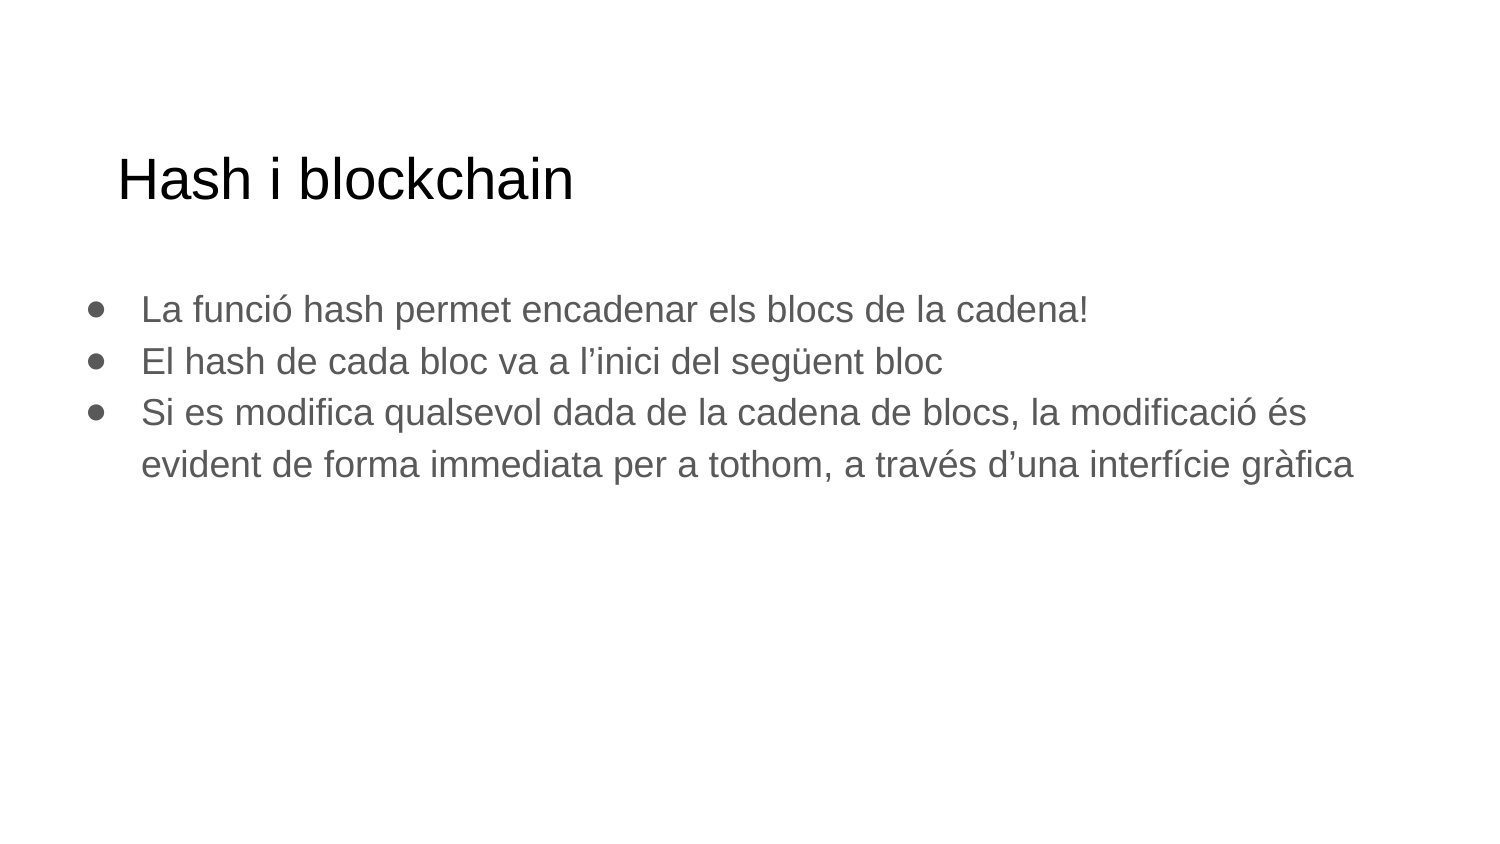

# Hash i blockchain
La funció hash permet encadenar els blocs de la cadena!
El hash de cada bloc va a l’inici del següent bloc
Si es modifica qualsevol dada de la cadena de blocs, la modificació és evident de forma immediata per a tothom, a través d’una interfície gràfica